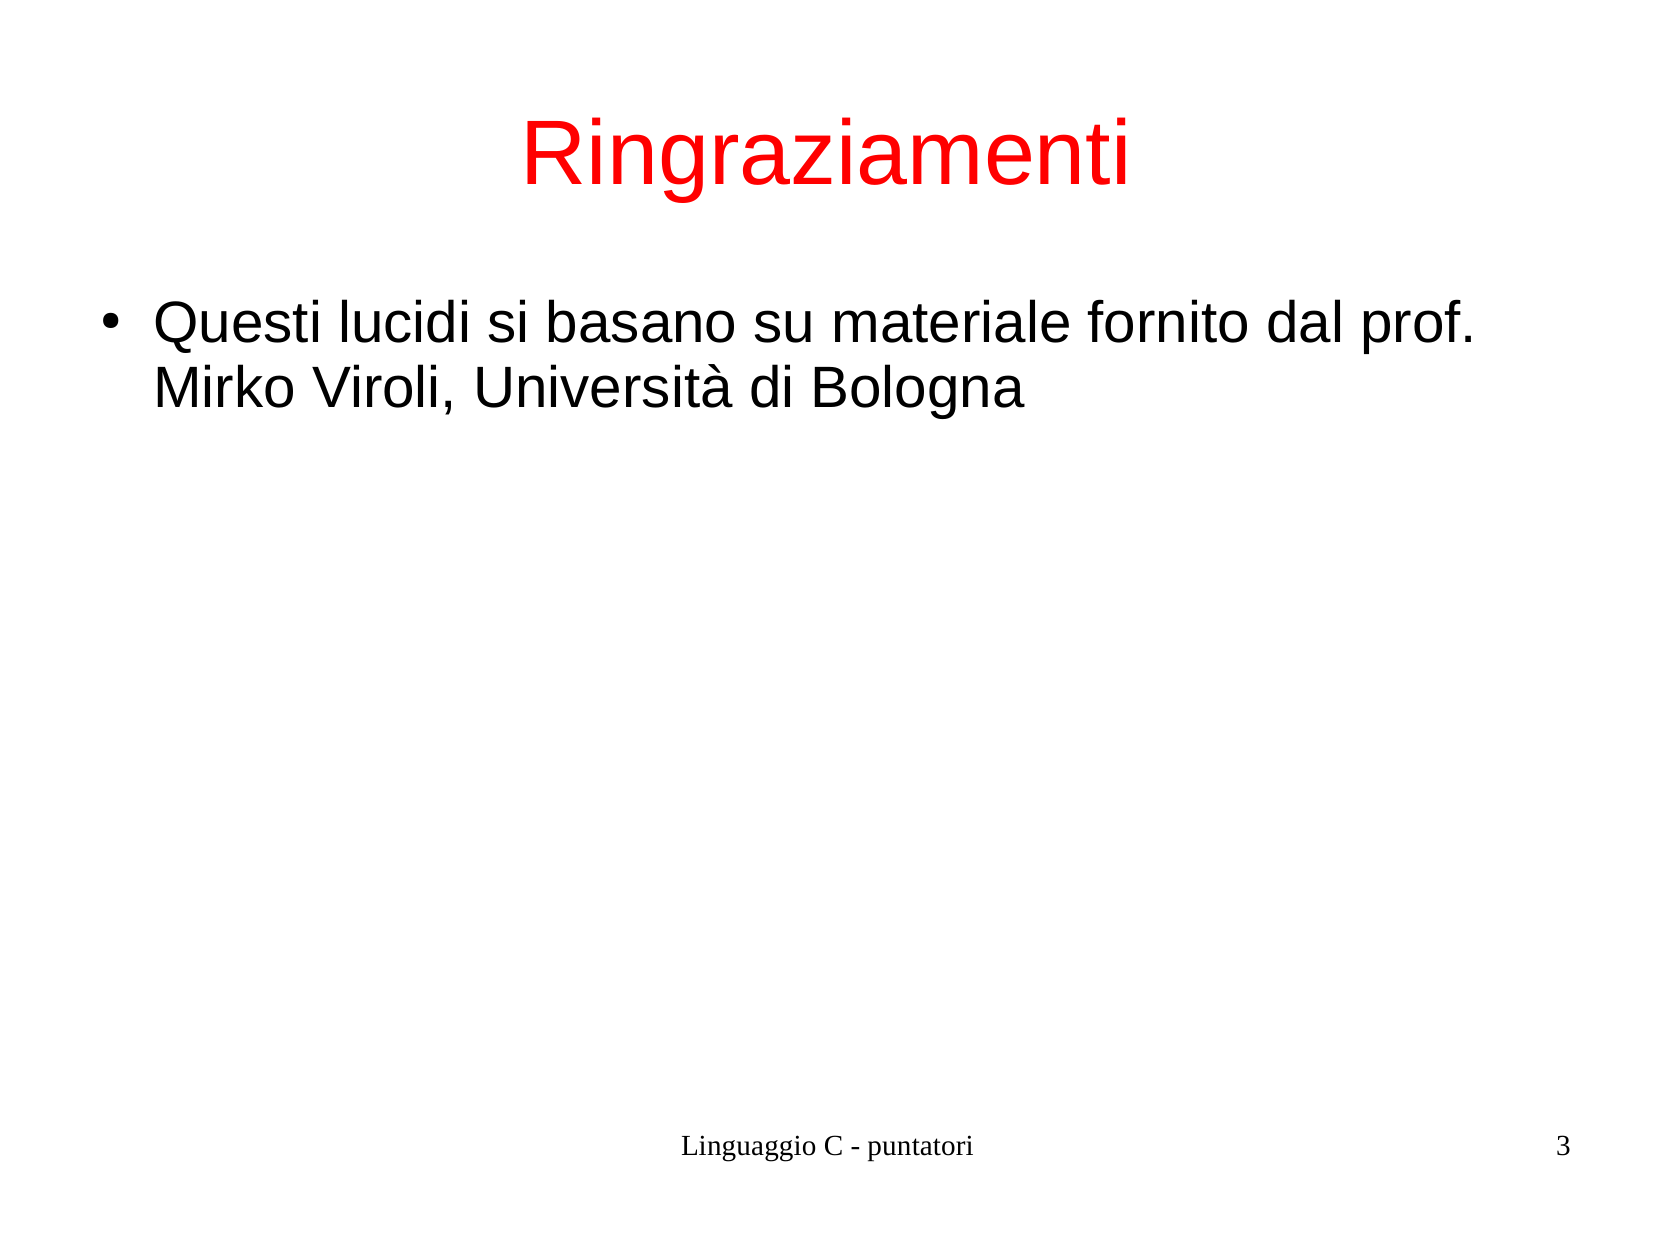

# Ringraziamenti
Questi lucidi si basano su materiale fornito dal prof. Mirko Viroli, Università di Bologna
Linguaggio C - puntatori
3